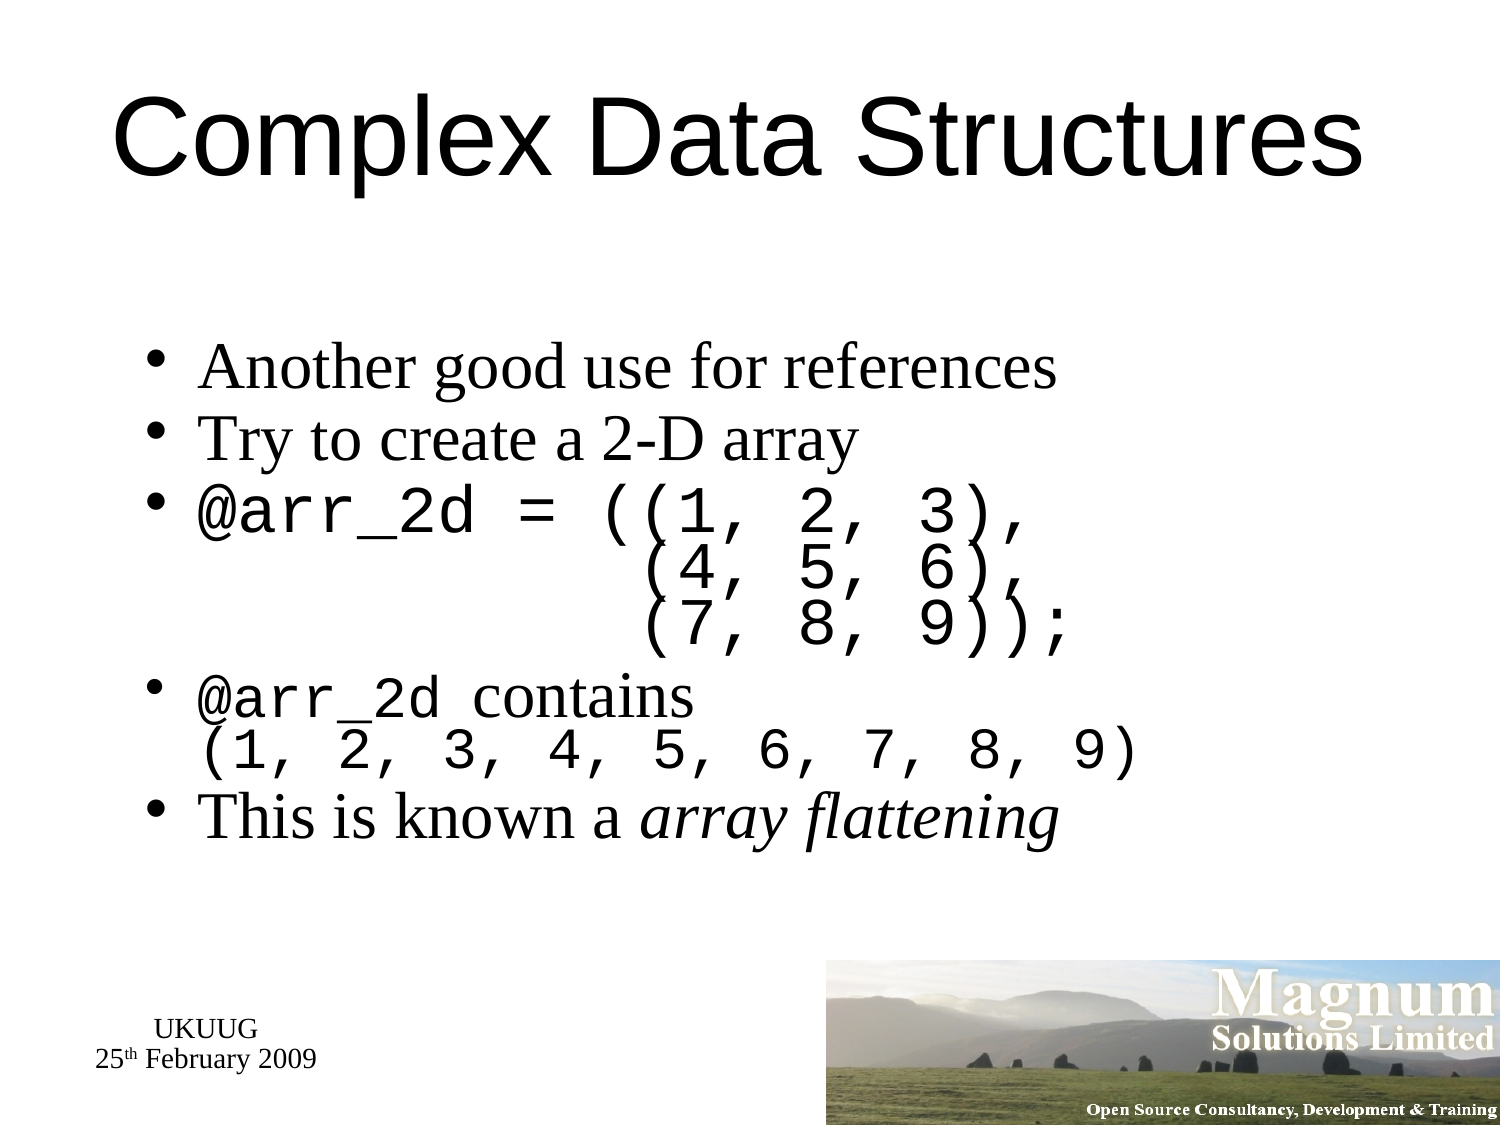

# Complex Data Structures
Another good use for references
Try to create a 2-D array
@arr_2d = ((1, 2, 3),
 (4, 5, 6),
 (7, 8, 9));
@arr_2d contains
(1, 2, 3, 4, 5, 6, 7, 8, 9)
This is known a array flattening